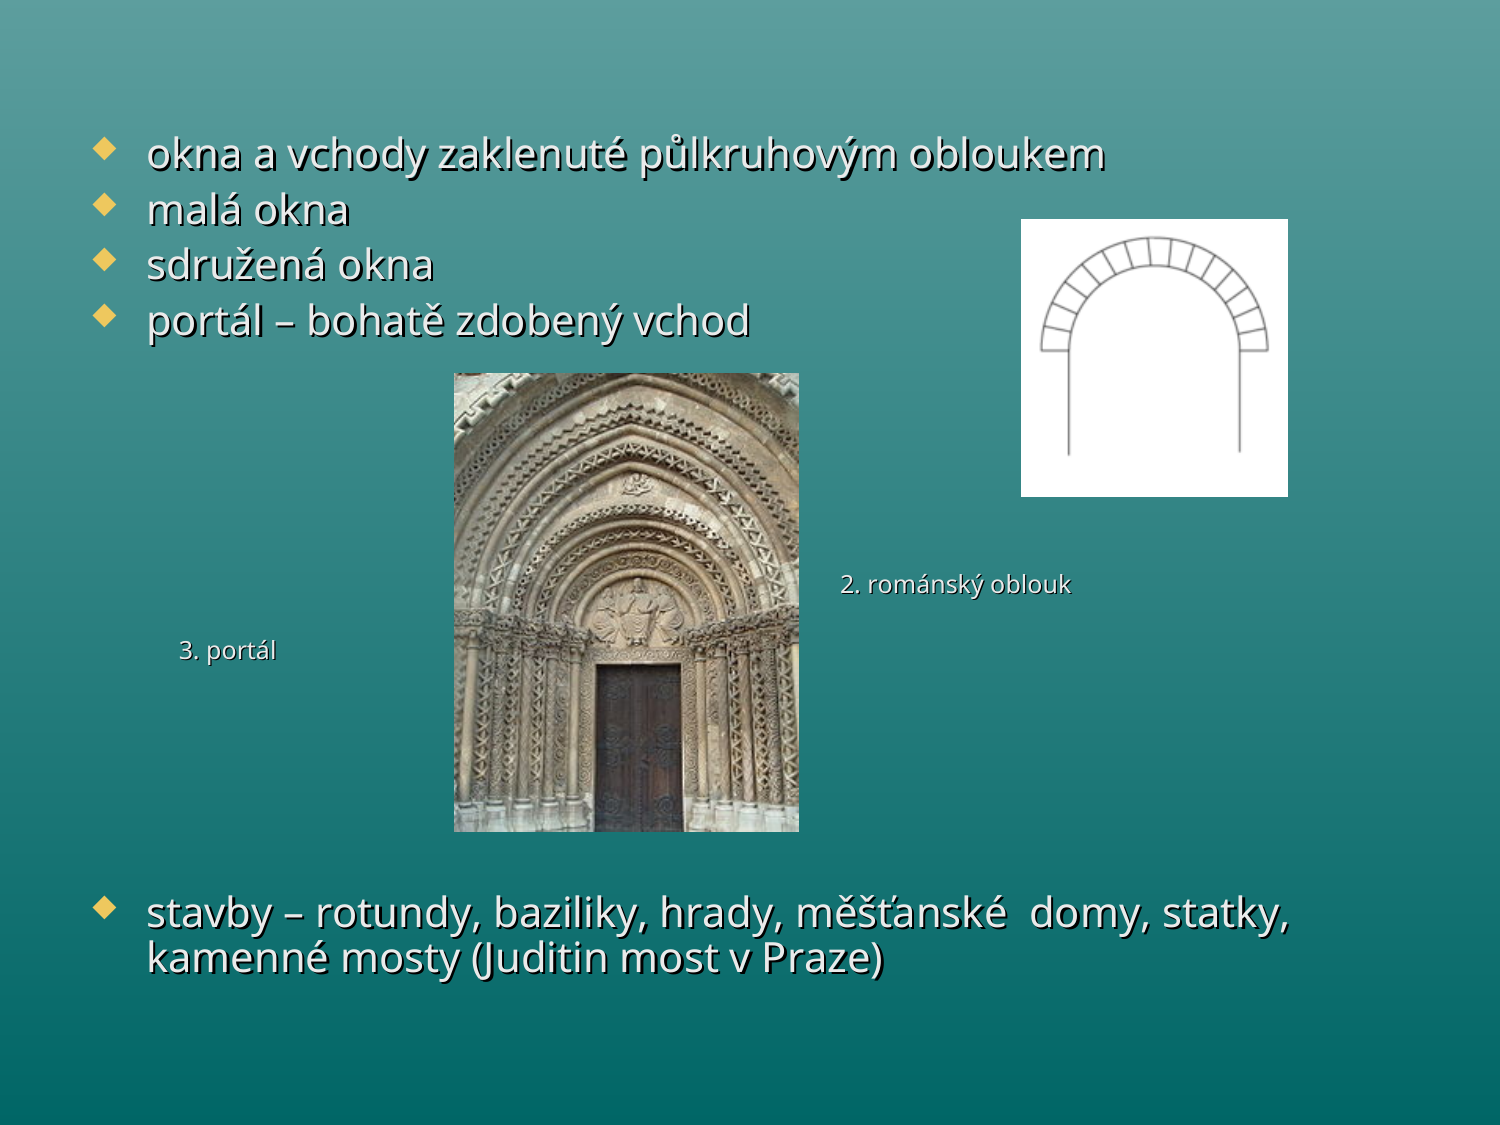

# okna a vchody zaklenuté půlkruhovým obloukem
malá okna
sdružená okna
portál – bohatě zdobený vchod
 			2. románský oblouk
	 3. portál
stavby – rotundy, baziliky, hrady, měšťanské domy, statky, kamenné mosty (Juditin most v Praze)